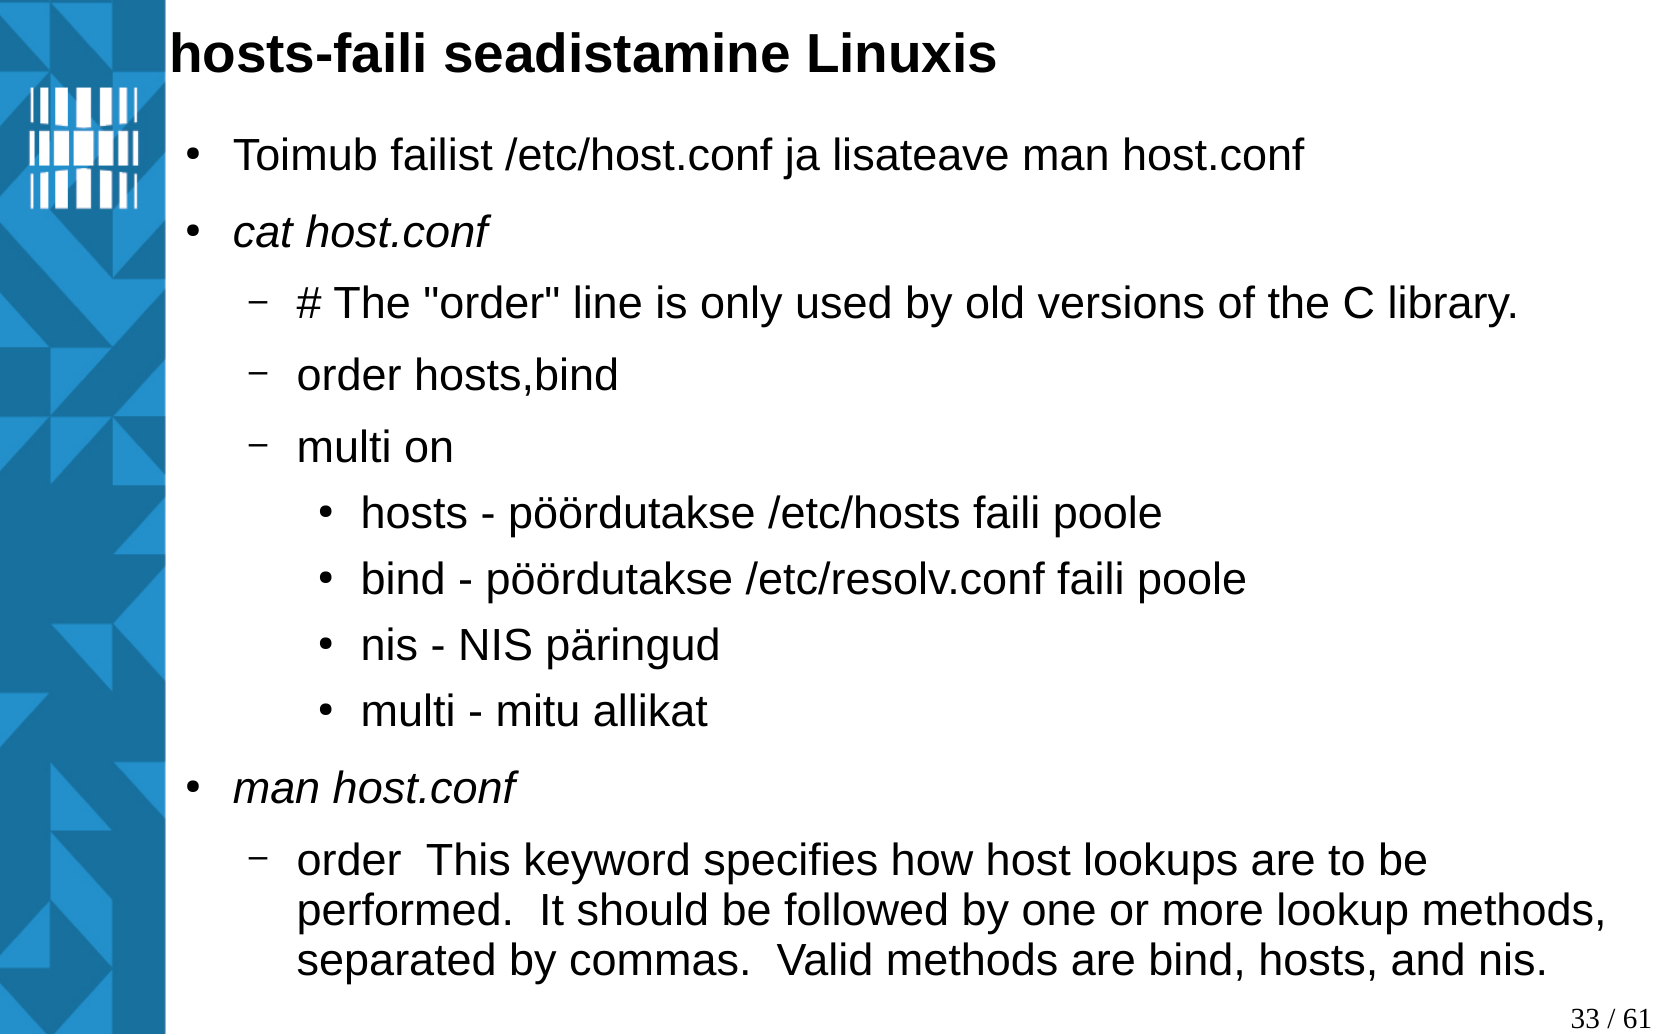

# hosts-faili seadistamine Linuxis
Toimub failist /etc/host.conf ja lisateave man host.conf
cat host.conf
# The "order" line is only used by old versions of the C library.
order hosts,bind
multi on
hosts - pöördutakse /etc/hosts faili poole
bind - pöördutakse /etc/resolv.conf faili poole
nis - NIS päringud
multi - mitu allikat
man host.conf
order This keyword specifies how host lookups are to be performed. It should be followed by one or more lookup methods, separated by commas. Valid methods are bind, hosts, and nis.
33